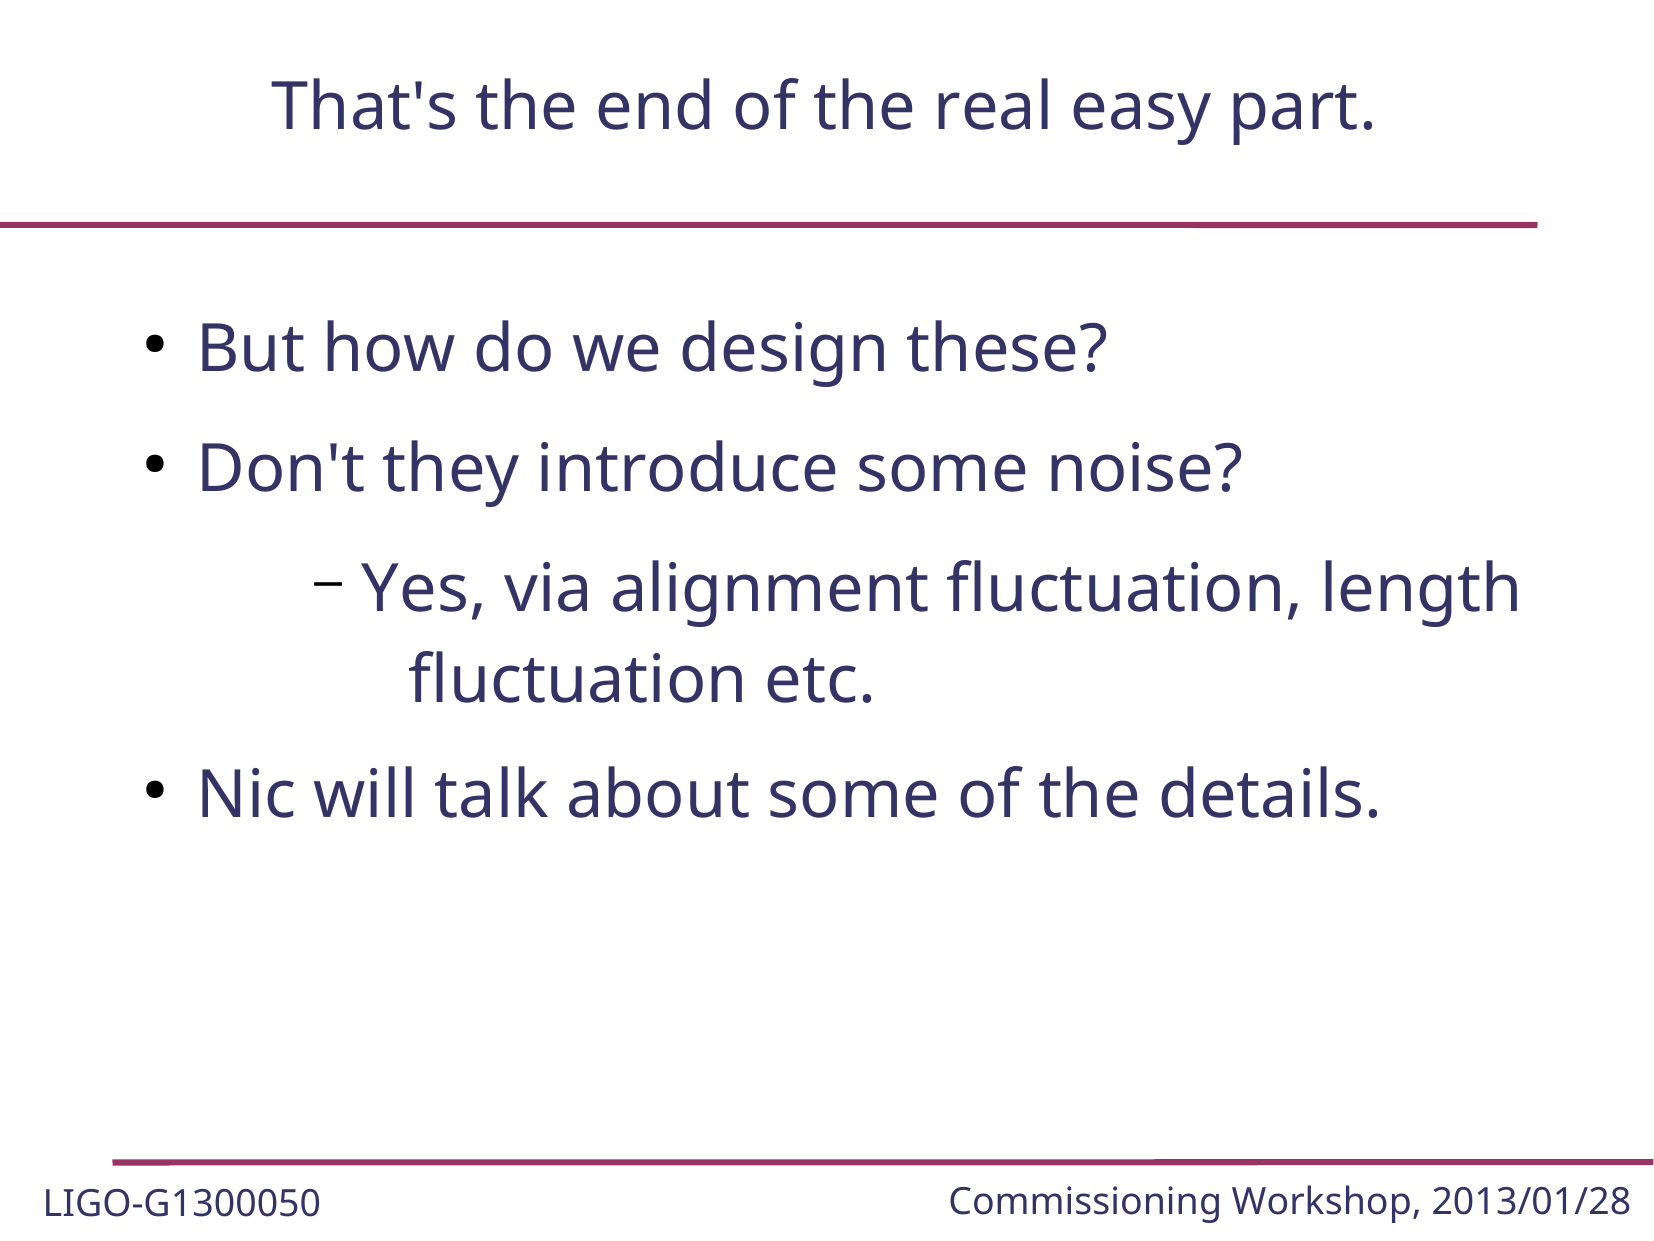

# That's the end of the real easy part.
But how do we design these?
Don't they introduce some noise?
Yes, via alignment fluctuation, length fluctuation etc.
Nic will talk about some of the details.